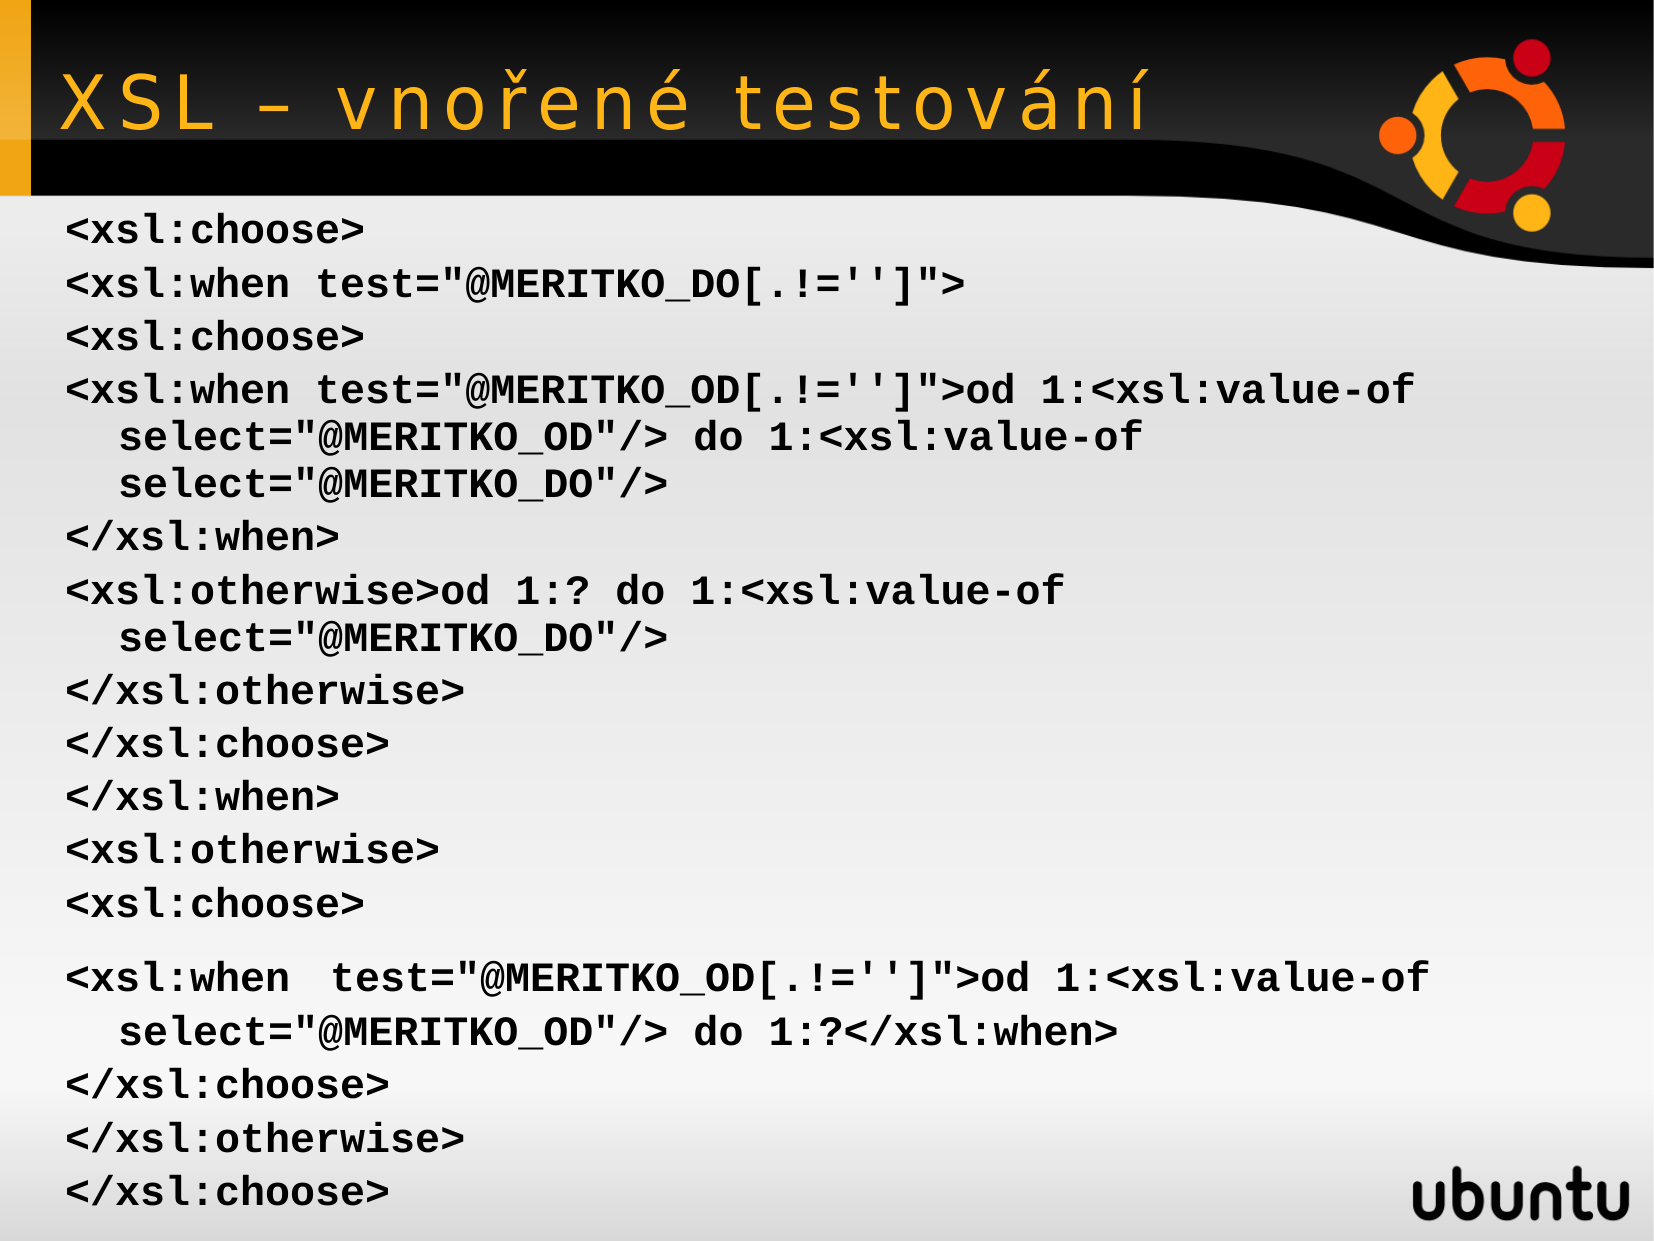

# XSL – vnořené testování
<xsl:choose>
<xsl:when test="@MERITKO_DO[.!='']">
<xsl:choose>
<xsl:when test="@MERITKO_OD[.!='']">od 1:<xsl:value-of select="@MERITKO_OD"/> do 1:<xsl:value-of select="@MERITKO_DO"/>
</xsl:when>
<xsl:otherwise>od 1:? do 1:<xsl:value-of select="@MERITKO_DO"/>
</xsl:otherwise>
</xsl:choose>
</xsl:when>
<xsl:otherwise>
<xsl:choose>
<xsl:when test="@MERITKO_OD[.!='']">od 1:<xsl:value-of select="@MERITKO_OD"/> do 1:?</xsl:when>
</xsl:choose>
</xsl:otherwise>
</xsl:choose>